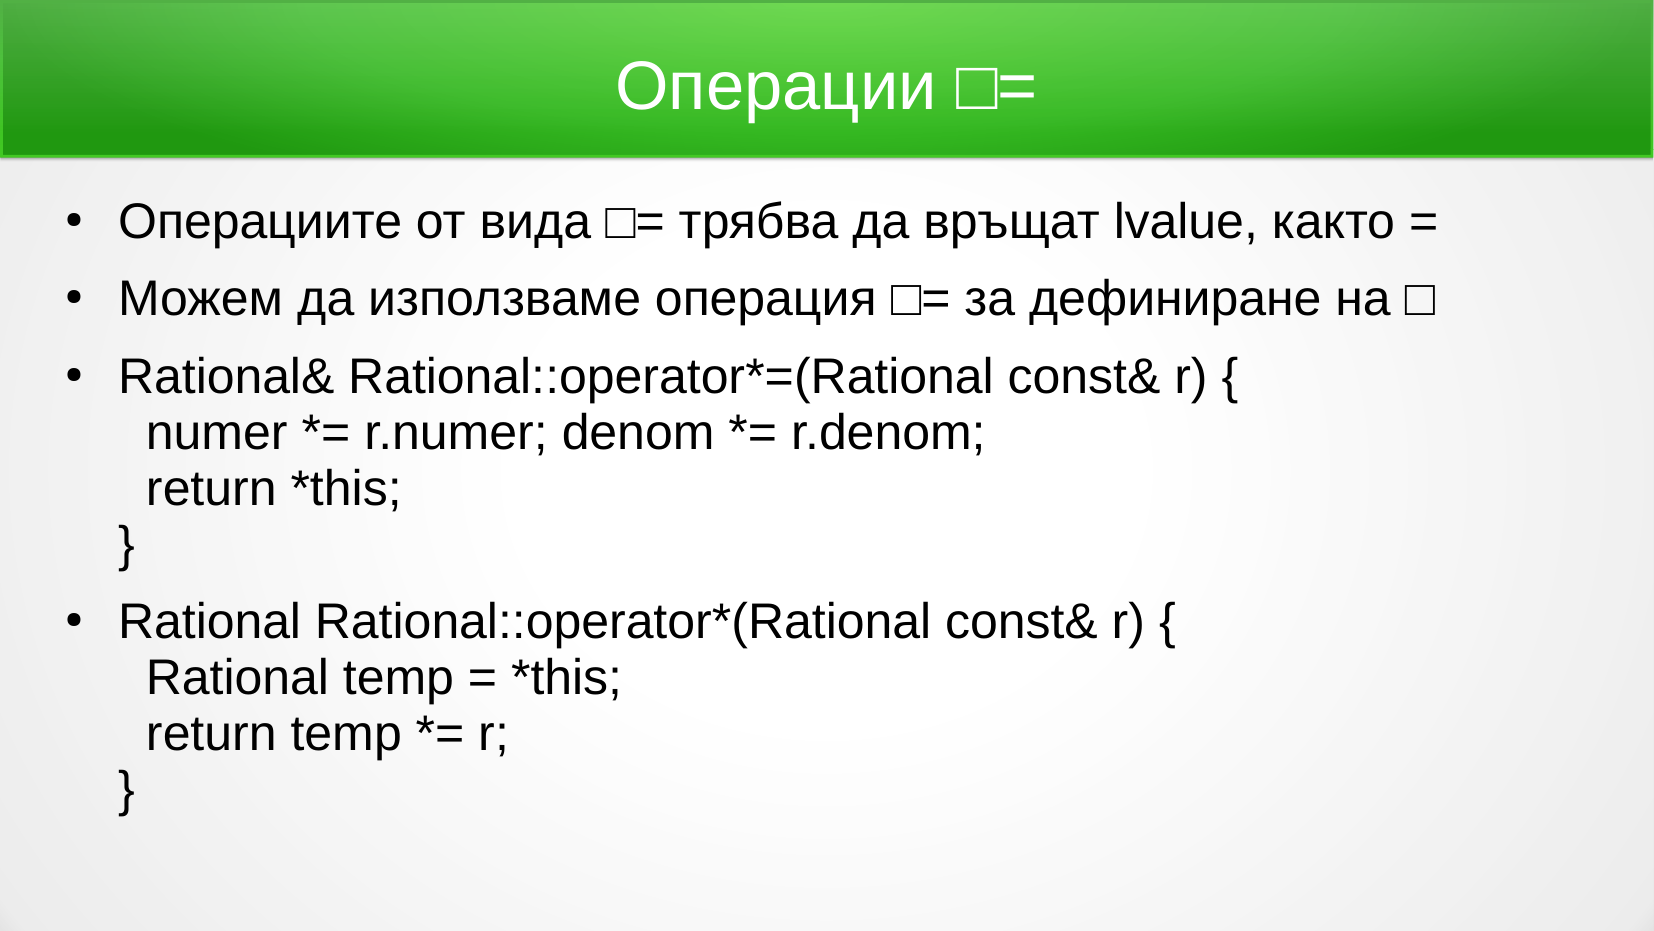

# Операции □=
Операциите от вида □= трябва да връщат lvalue, както =
Можем да използваме операция □= за дефиниране на □
Rational& Rational::operator*=(Rational const& r) {
 numer *= r.numer; denom *= r.denom;
 return *this;
}
Rational Rational::operator*(Rational const& r) {
 Rational temp = *this;
 return temp *= r;
}